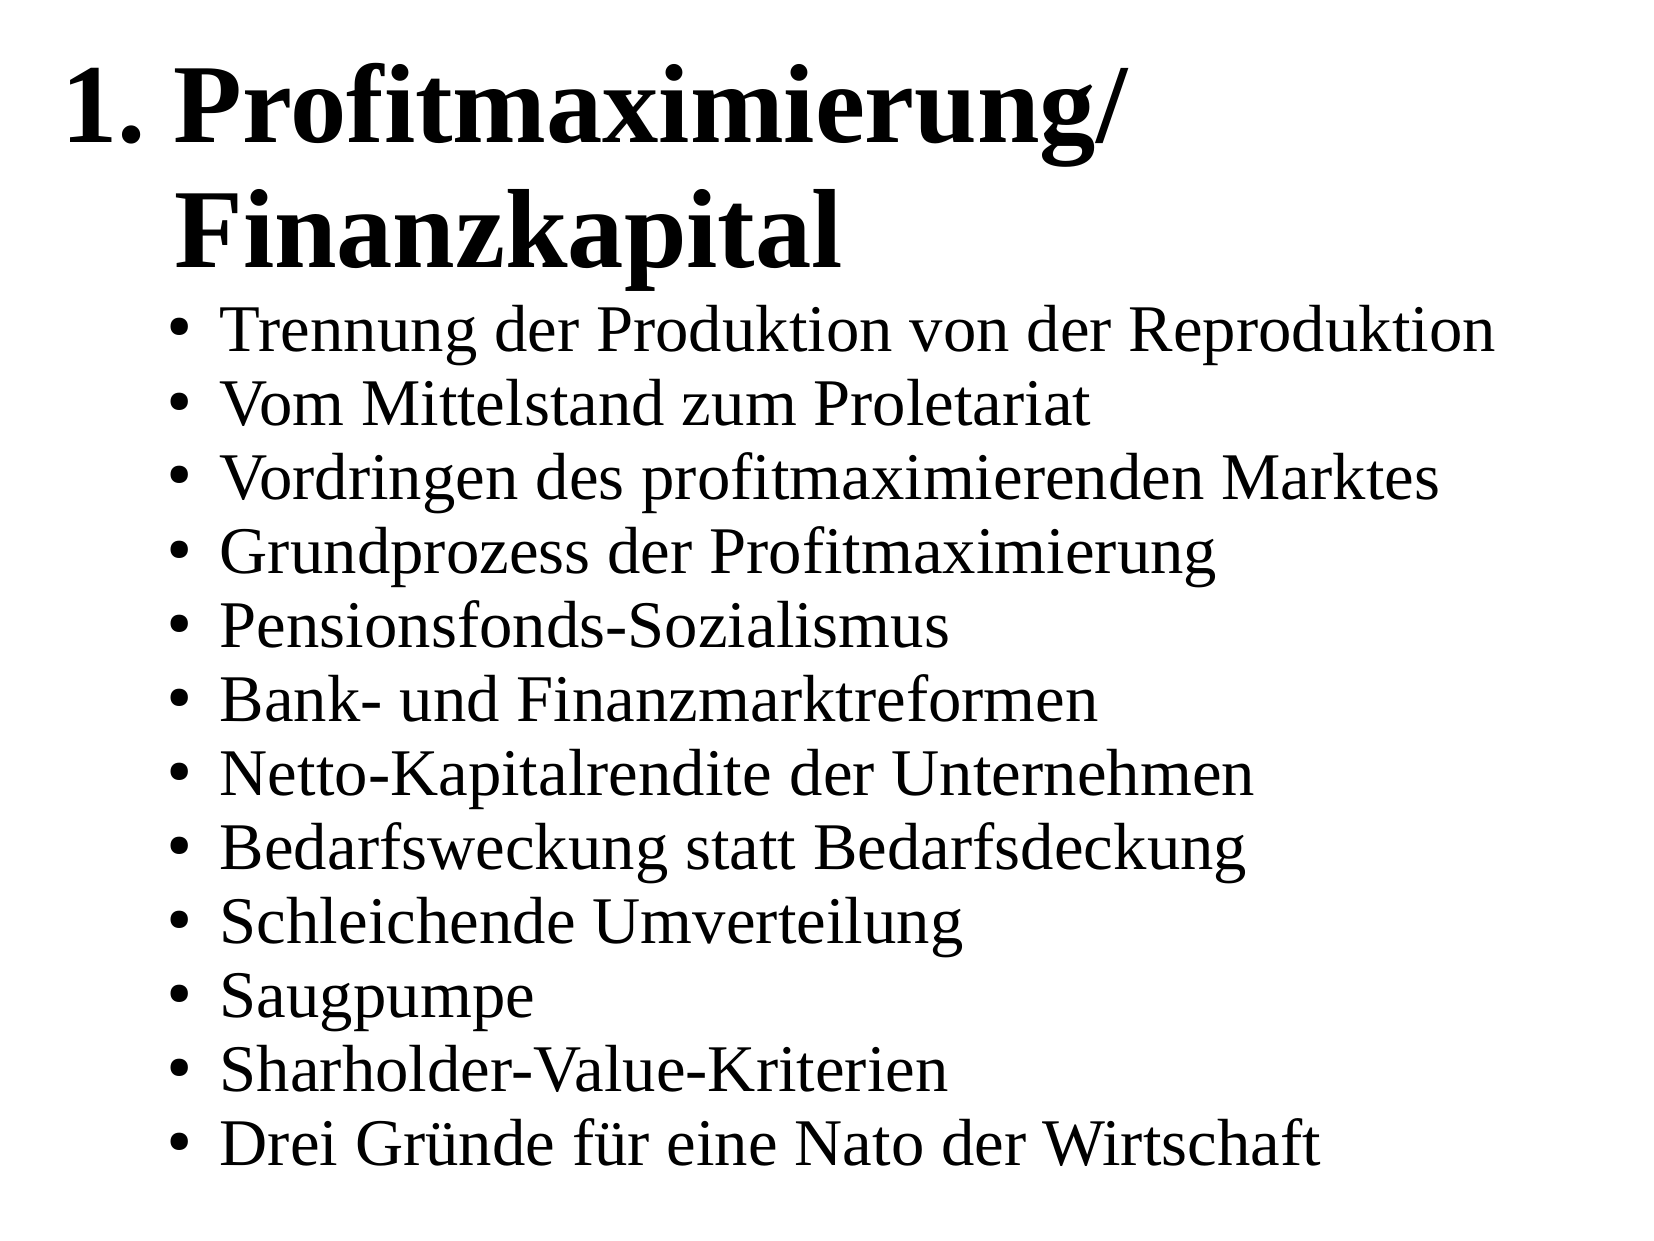

1. Profitmaximierung/
 Finanzkapital
 Trennung der Produktion von der Reproduktion
 Vom Mittelstand zum Proletariat
 Vordringen des profitmaximierenden Marktes
 Grundprozess der Profitmaximierung
 Pensionsfonds-Sozialismus
 Bank- und Finanzmarktreformen
 Netto-Kapitalrendite der Unternehmen
 Bedarfsweckung statt Bedarfsdeckung
 Schleichende Umverteilung
 Saugpumpe
 Sharholder-Value-Kriterien
 Drei Gründe für eine Nato der Wirtschaft